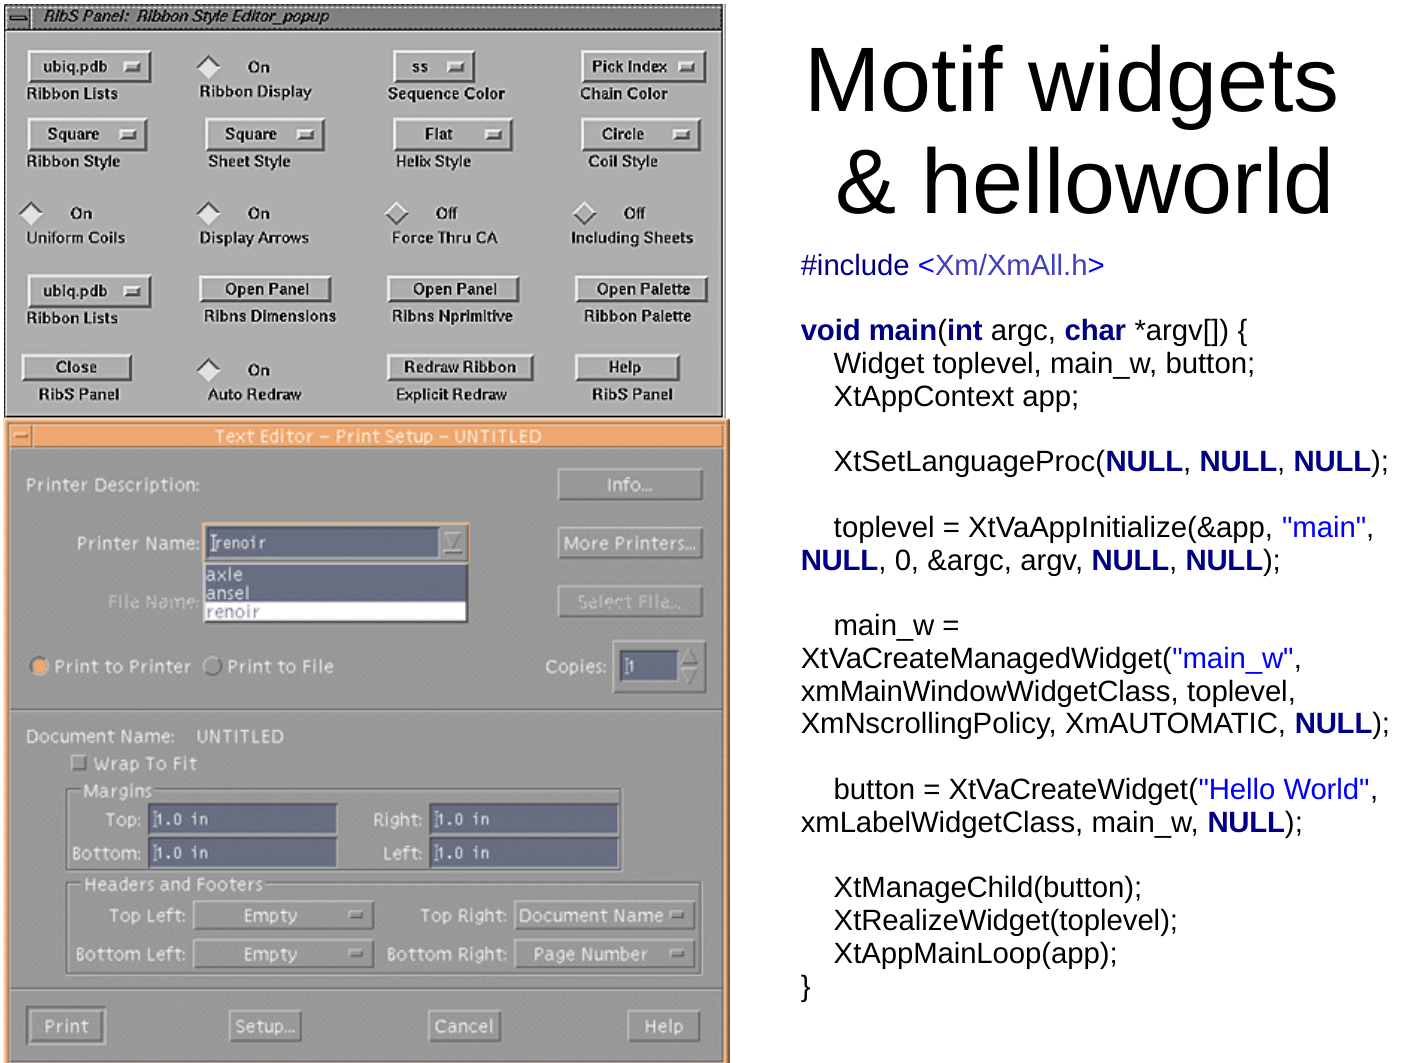

# Motif widgets & helloworld
#include <Xm/XmAll.h>
void main(int argc, char *argv[]) {
 Widget toplevel, main_w, button;
 XtAppContext app;
 XtSetLanguageProc(NULL, NULL, NULL);
 toplevel = XtVaAppInitialize(&app, "main", NULL, 0, &argc, argv, NULL, NULL);
 main_w = XtVaCreateManagedWidget("main_w", xmMainWindowWidgetClass, toplevel, XmNscrollingPolicy, XmAUTOMATIC, NULL);
 button = XtVaCreateWidget("Hello World", xmLabelWidgetClass, main_w, NULL);
 XtManageChild(button);
 XtRealizeWidget(toplevel);
 XtAppMainLoop(app);
}